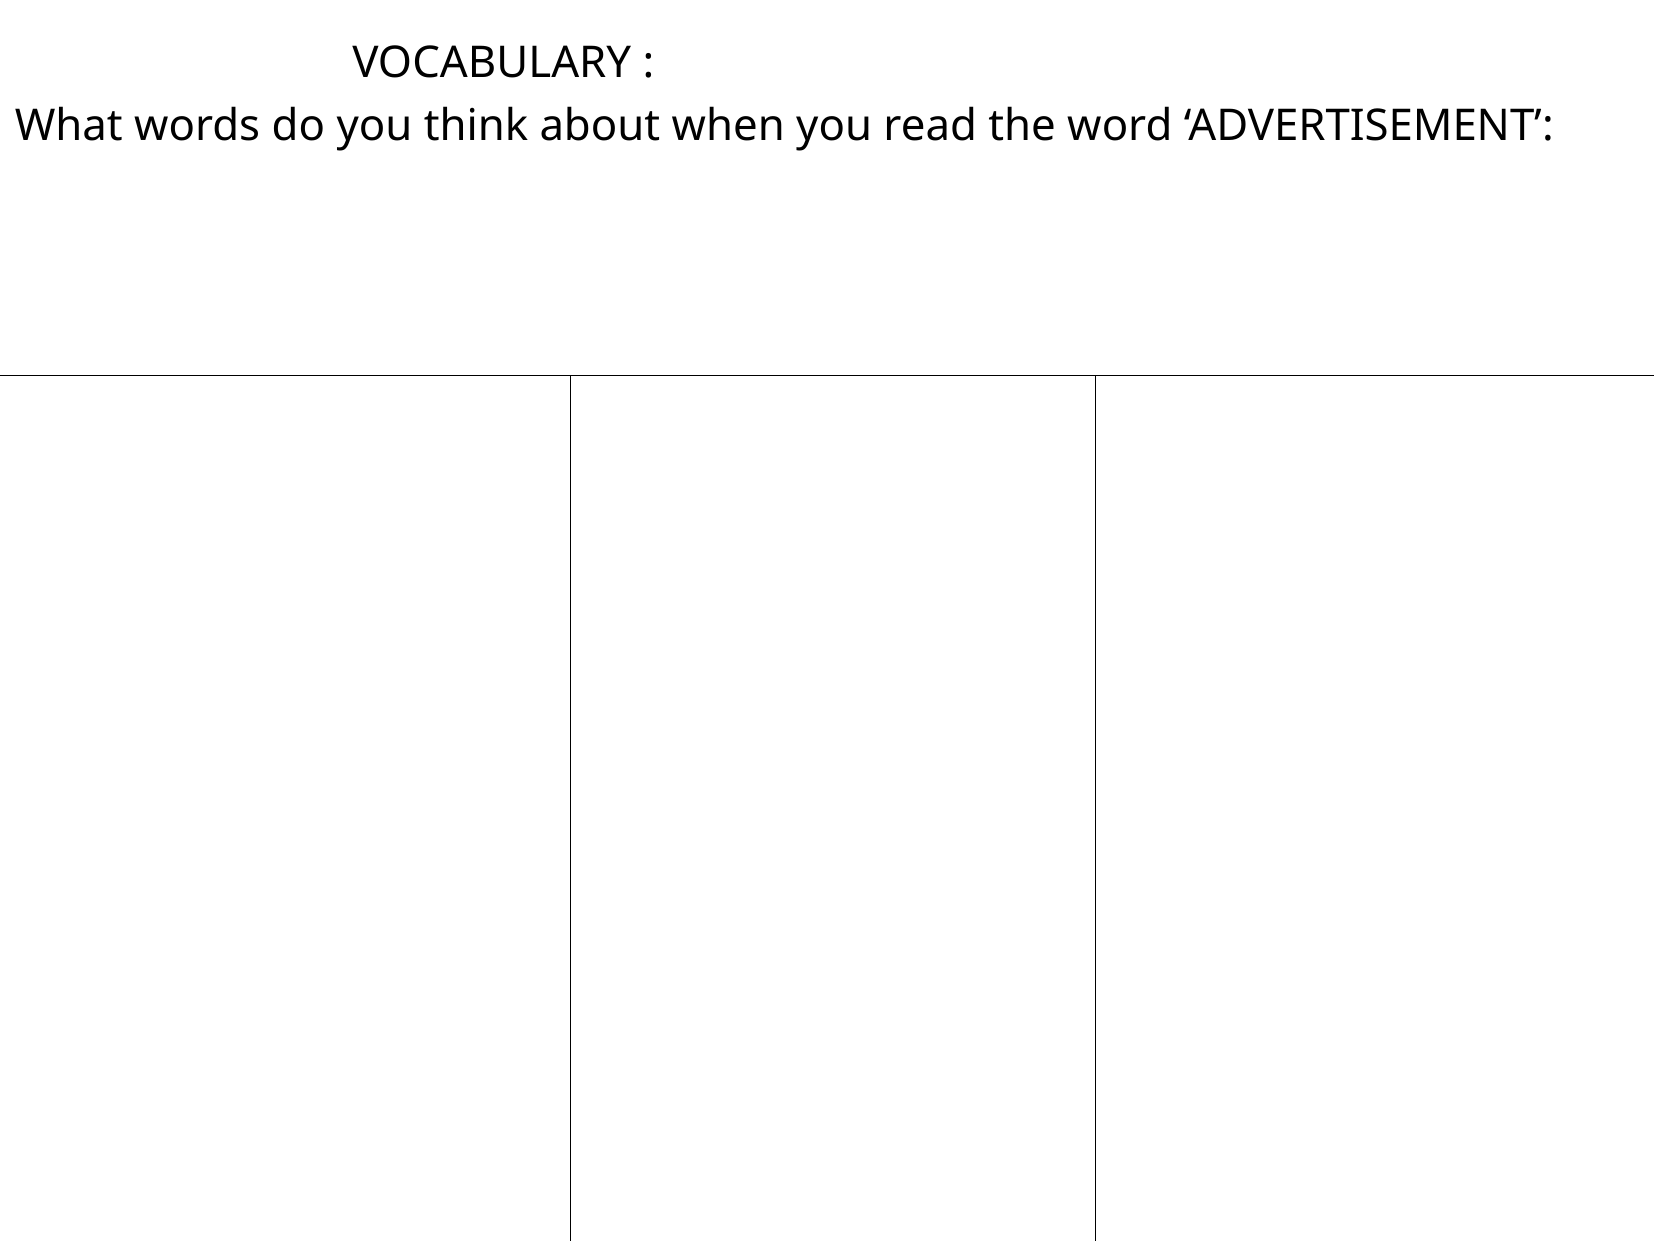

VOCABULARY :
What words do you think about when you read the word ‘ADVERTISEMENT’:
2